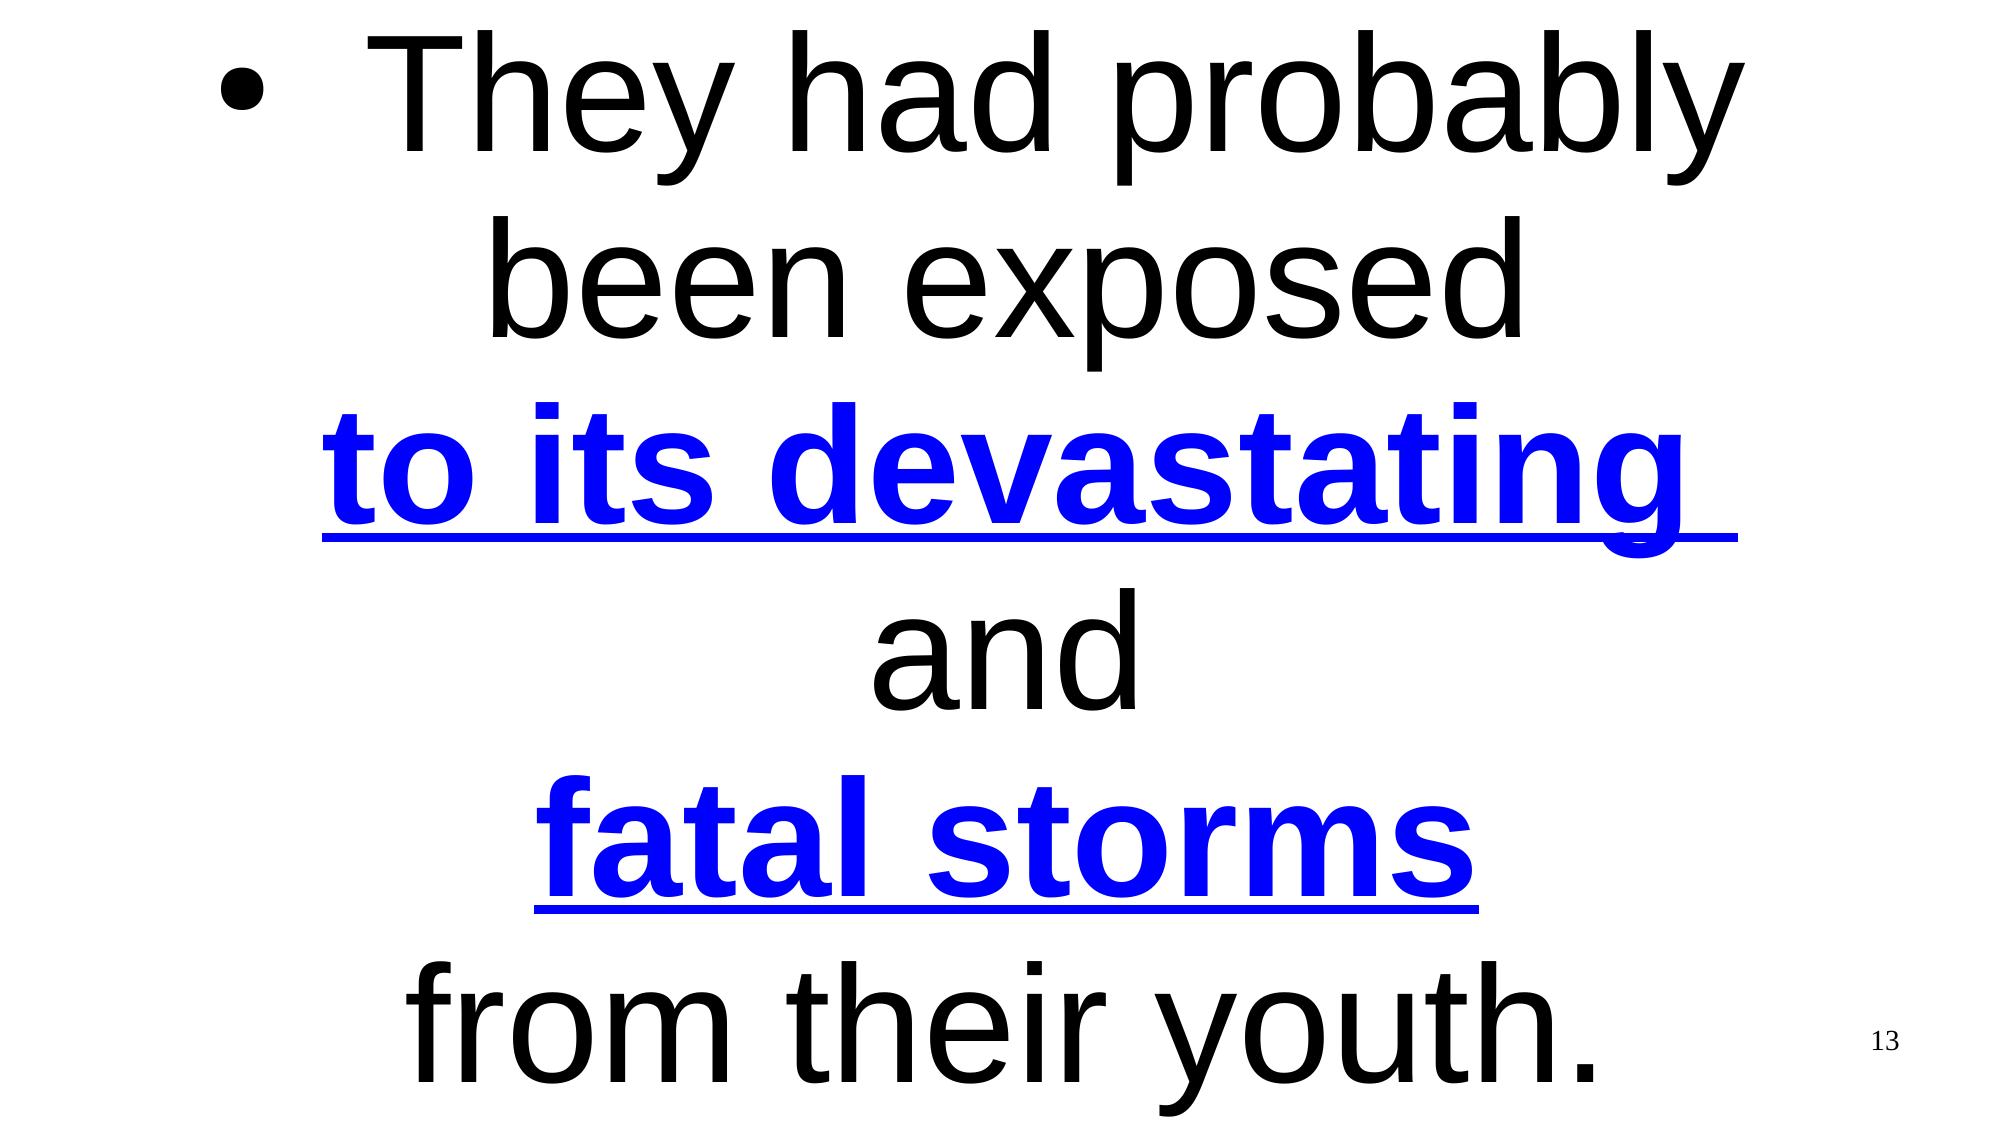

# They had probably been exposed to its devastating and fatal storms from their youth.
13